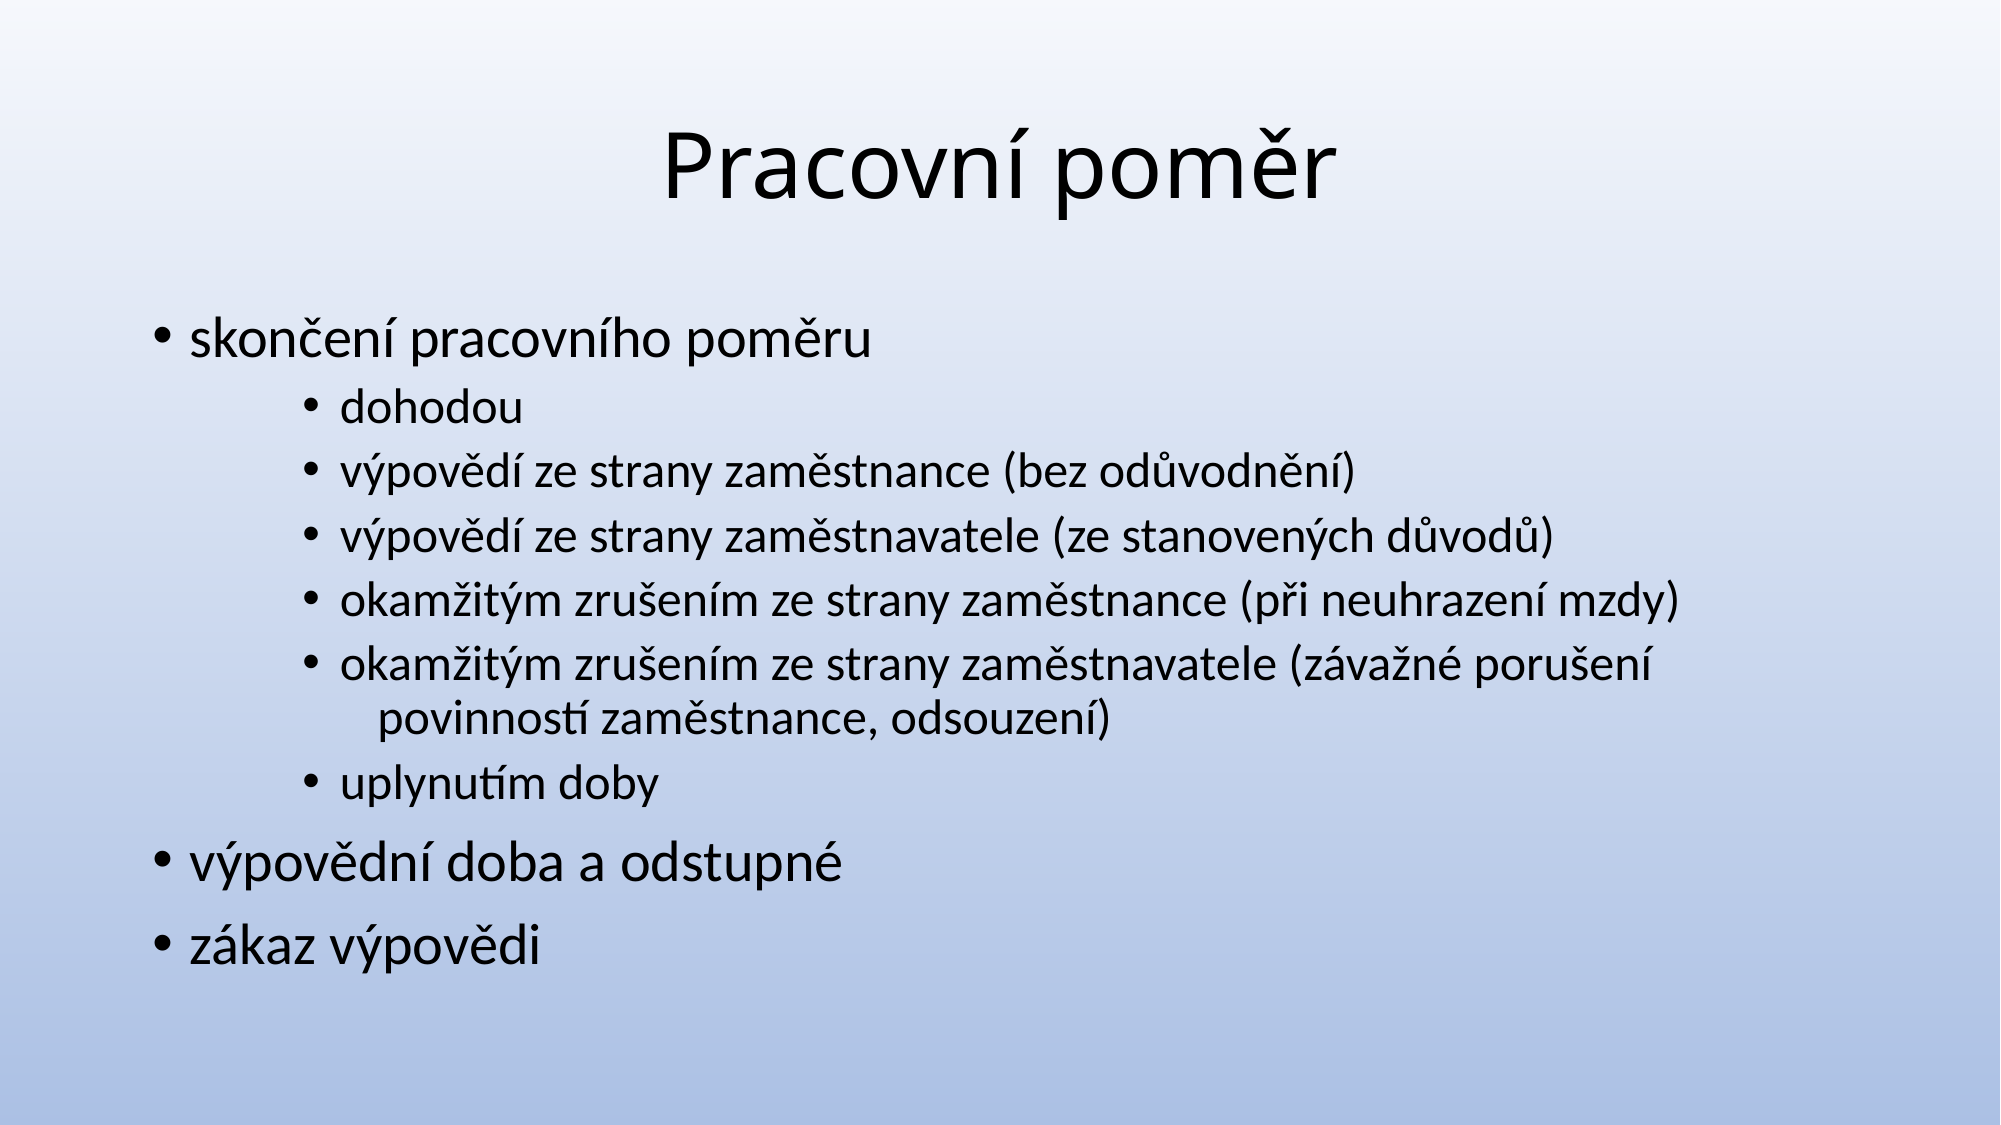

# Pracovní poměr
skončení pracovního poměru
dohodou
výpovědí ze strany zaměstnance (bez odůvodnění)
výpovědí ze strany zaměstnavatele (ze stanovených důvodů)
okamžitým zrušením ze strany zaměstnance (při neuhrazení mzdy)
okamžitým zrušením ze strany zaměstnavatele (závažné porušení povinností zaměstnance, odsouzení)
uplynutím doby
výpovědní doba a odstupné
zákaz výpovědi